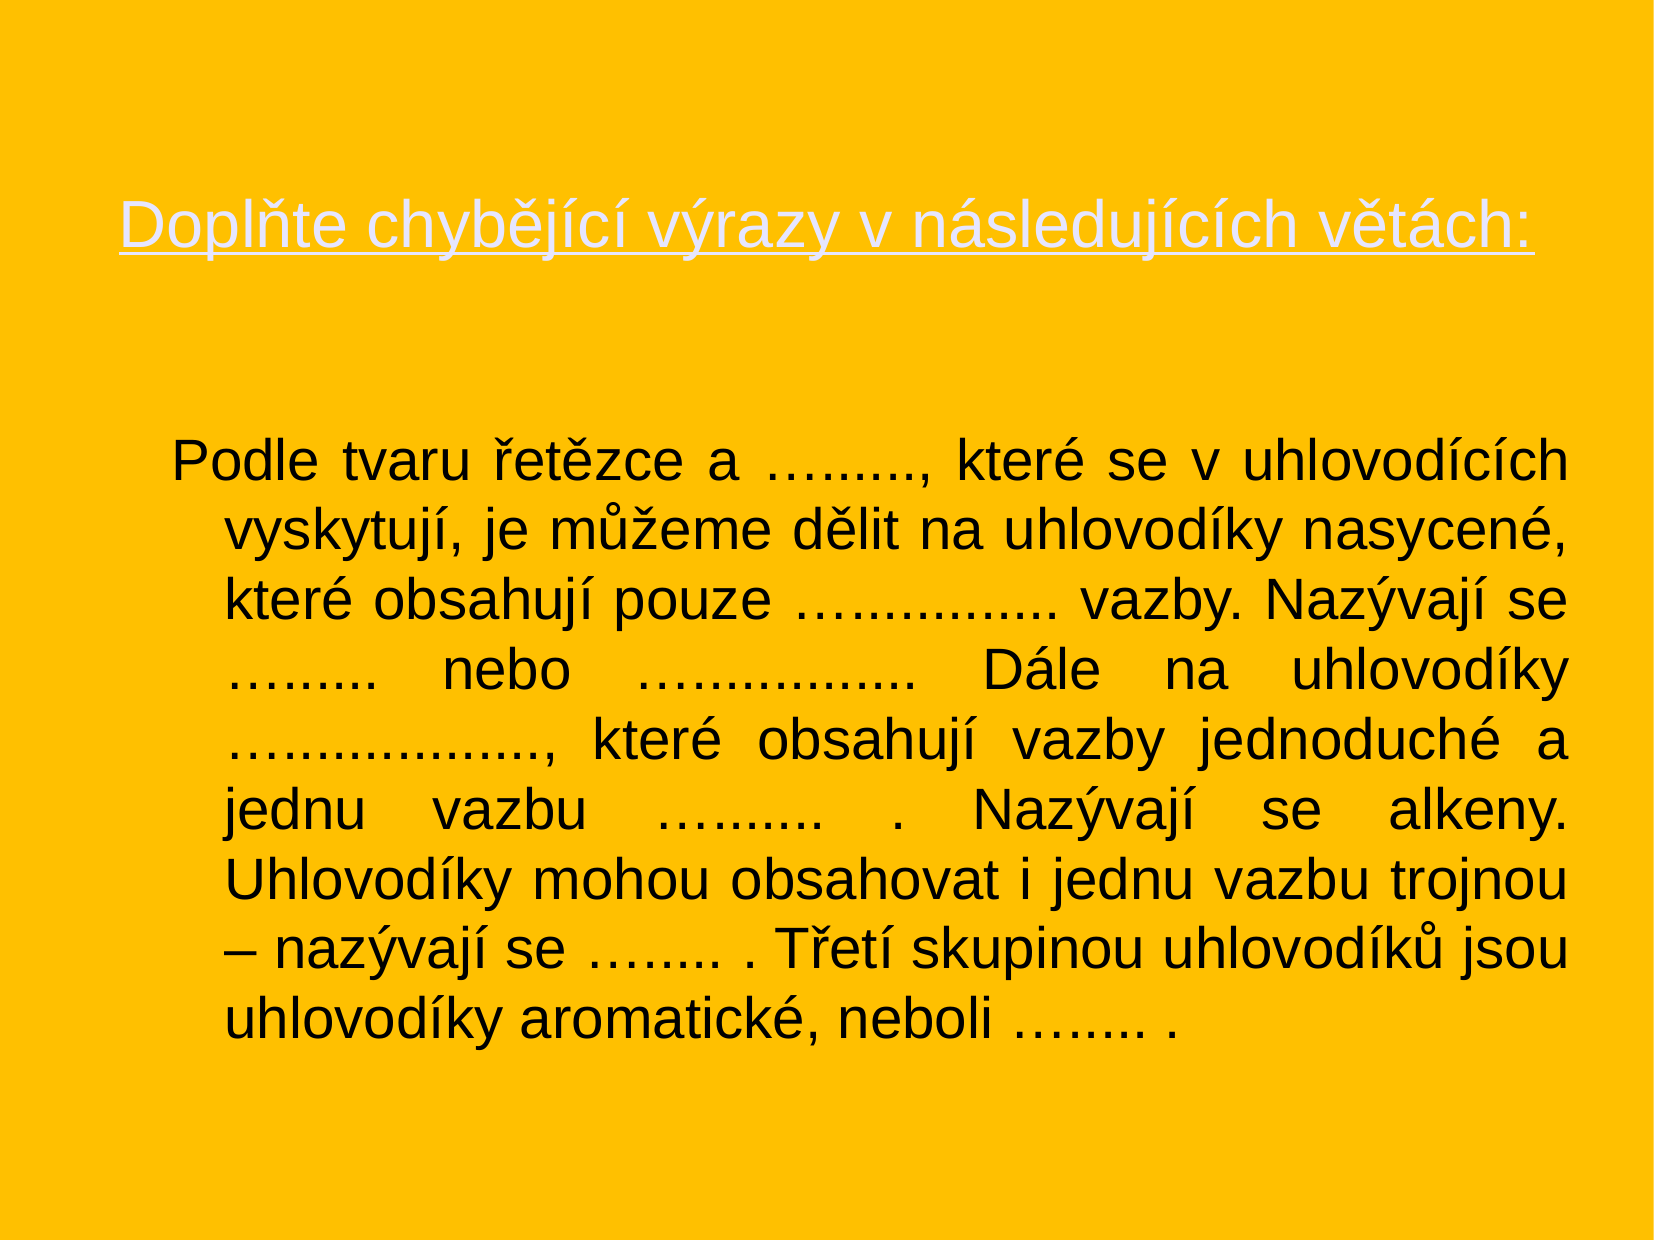

# Doplňte chybějící výrazy v následujících větách:
Podle tvaru řetězce a …......, které se v uhlovodících vyskytují, je můžeme dělit na uhlovodíky nasycené, které obsahují pouze …............. vazby. Nazývají se …...... nebo ….............. Dále na uhlovodíky …................, které obsahují vazby jednoduché a jednu vazbu …....... . Nazývají se alkeny. Uhlovodíky mohou obsahovat i jednu vazbu trojnou – nazývají se …..... . Třetí skupinou uhlovodíků jsou uhlovodíky aromatické, neboli …..... .